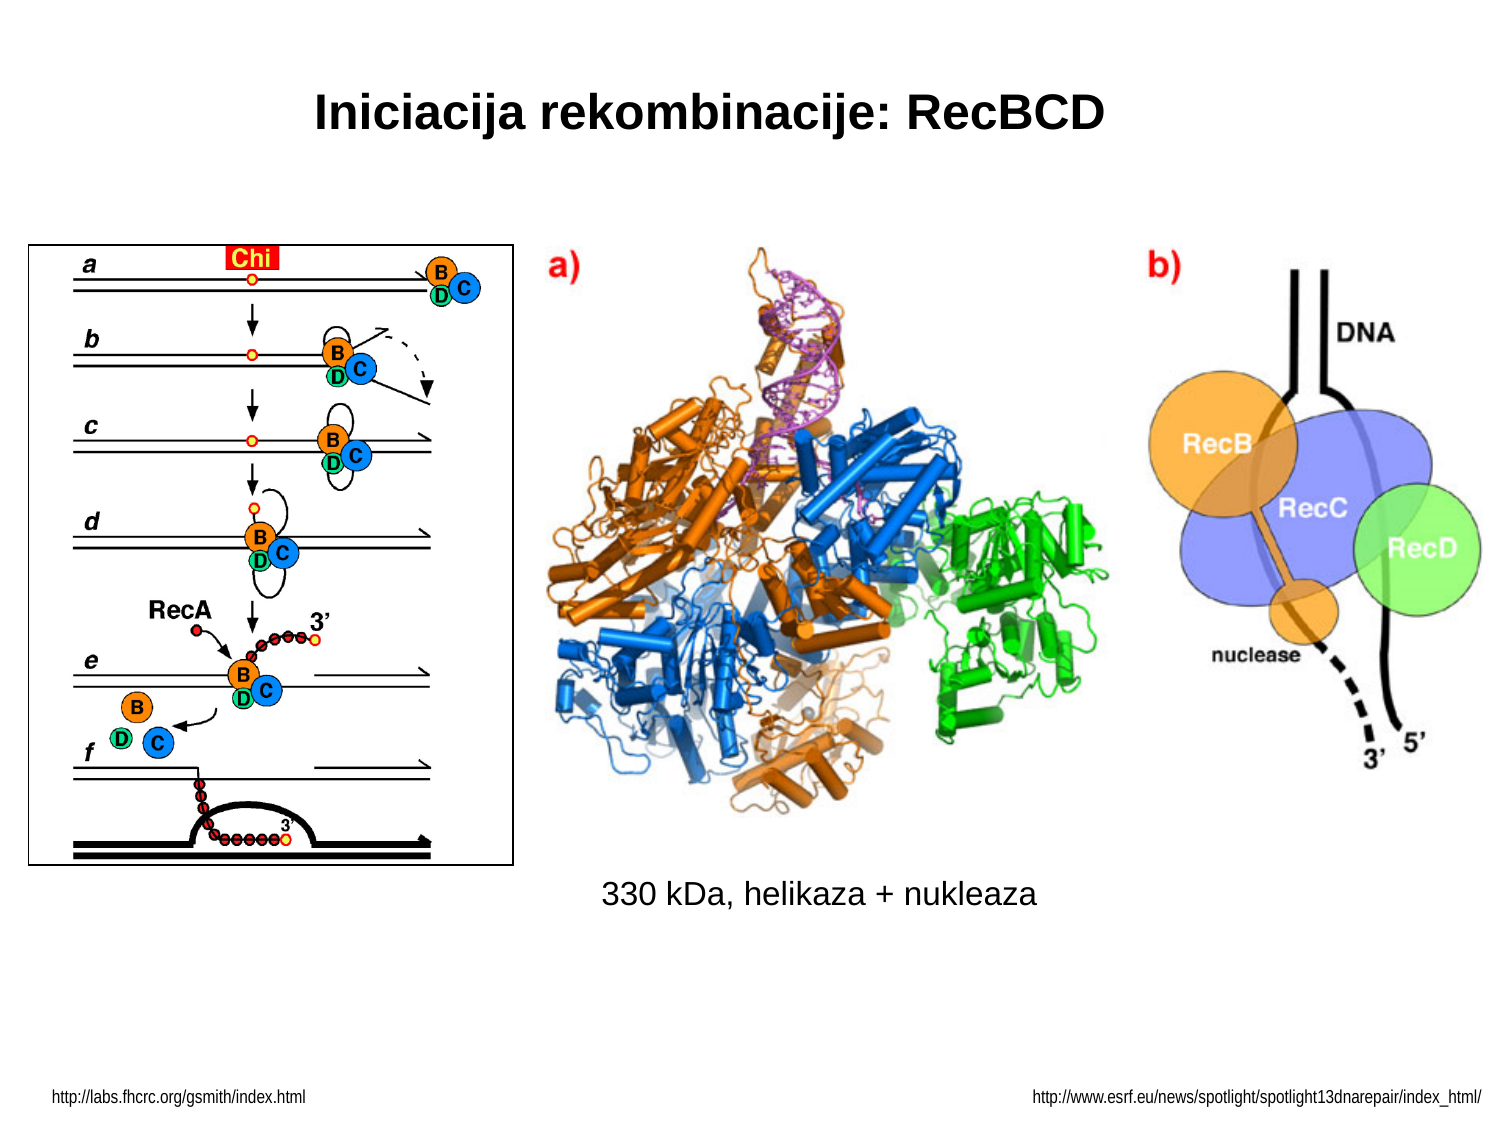

Iniciacija rekombinacije: RecBCD
330 kDa, helikaza + nukleaza
http://www.esrf.eu/news/spotlight/spotlight13dnarepair/index_html/
http://labs.fhcrc.org/gsmith/index.html